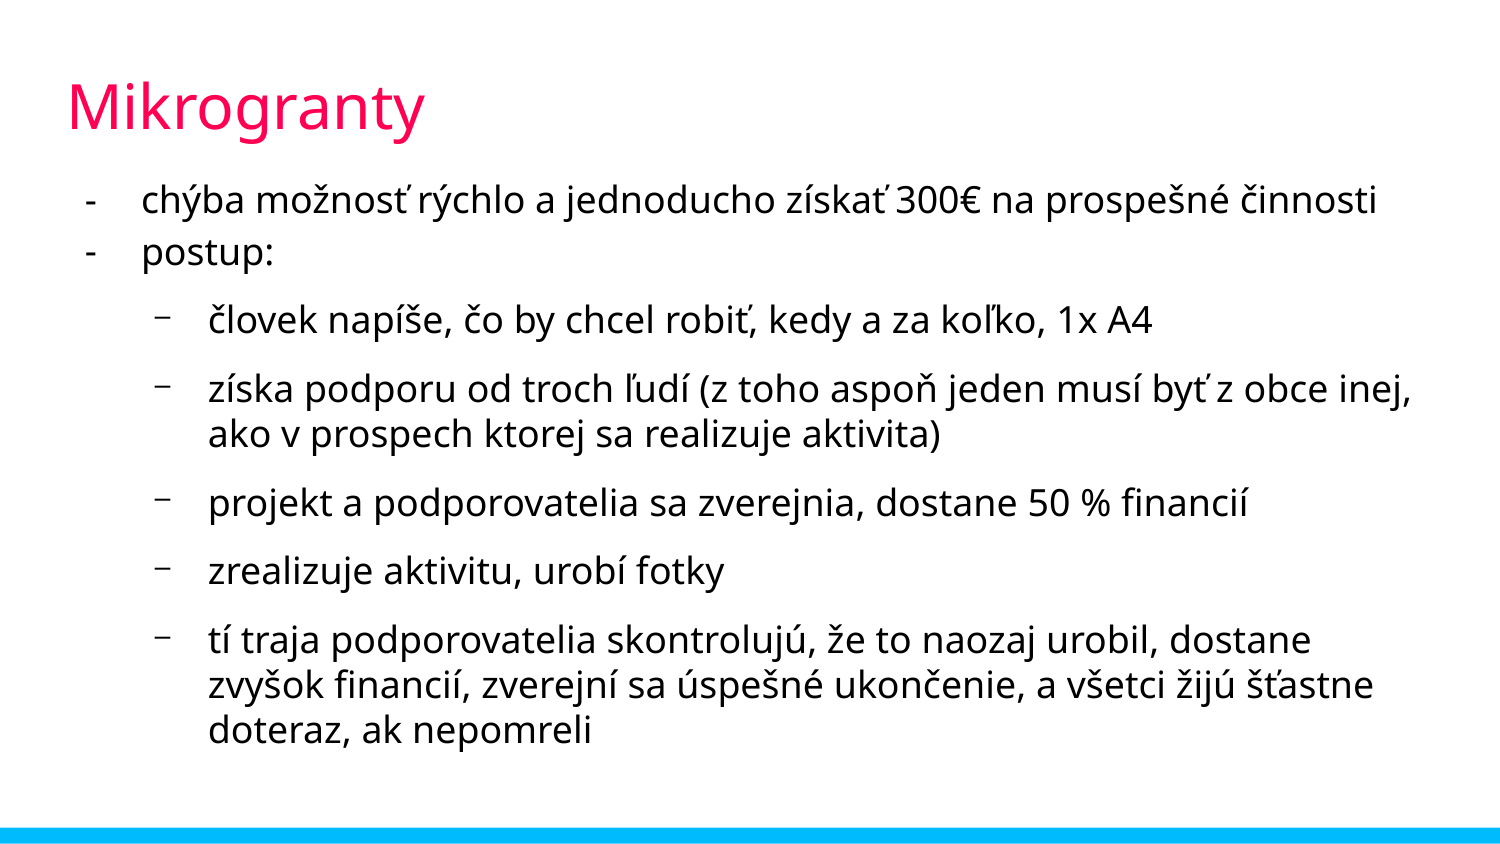

# Mikrogranty
chýba možnosť rýchlo a jednoducho získať 300€ na prospešné činnosti
postup:
človek napíše, čo by chcel robiť, kedy a za koľko, 1x A4
získa podporu od troch ľudí (z toho aspoň jeden musí byť z obce inej, ako v prospech ktorej sa realizuje aktivita)
projekt a podporovatelia sa zverejnia, dostane 50 % financií
zrealizuje aktivitu, urobí fotky
tí traja podporovatelia skontrolujú, že to naozaj urobil, dostane zvyšok financií, zverejní sa úspešné ukončenie, a všetci žijú šťastne doteraz, ak nepomreli